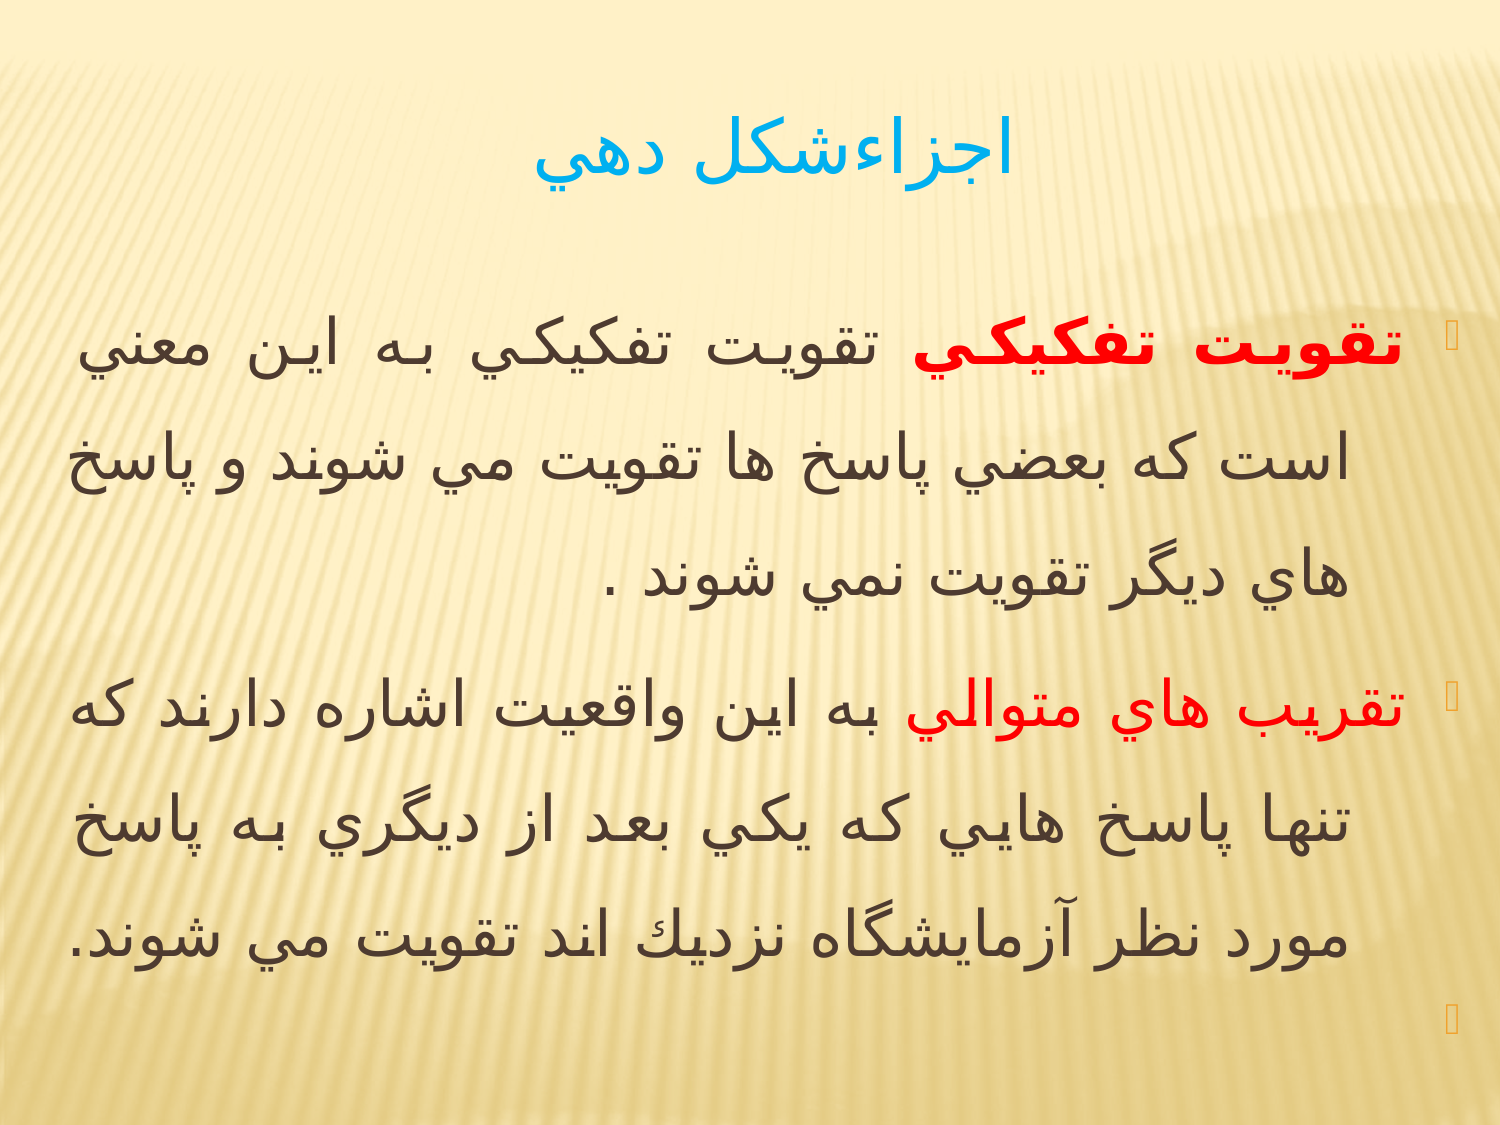

# اجزاءشكل دهي
تقويت تفكيكي تقويت تفكيكي به اين معني است كه بعضي پاسخ ها تقويت مي شوند و پاسخ هاي ديگر تقويت نمي شوند .
تقريب هاي متوالي به اين واقعيت اشاره دارند كه تنها پاسخ هايي كه يكي بعد از ديگري به پاسخ مورد نظر آزمايشگاه نزديك اند تقويت مي شوند.